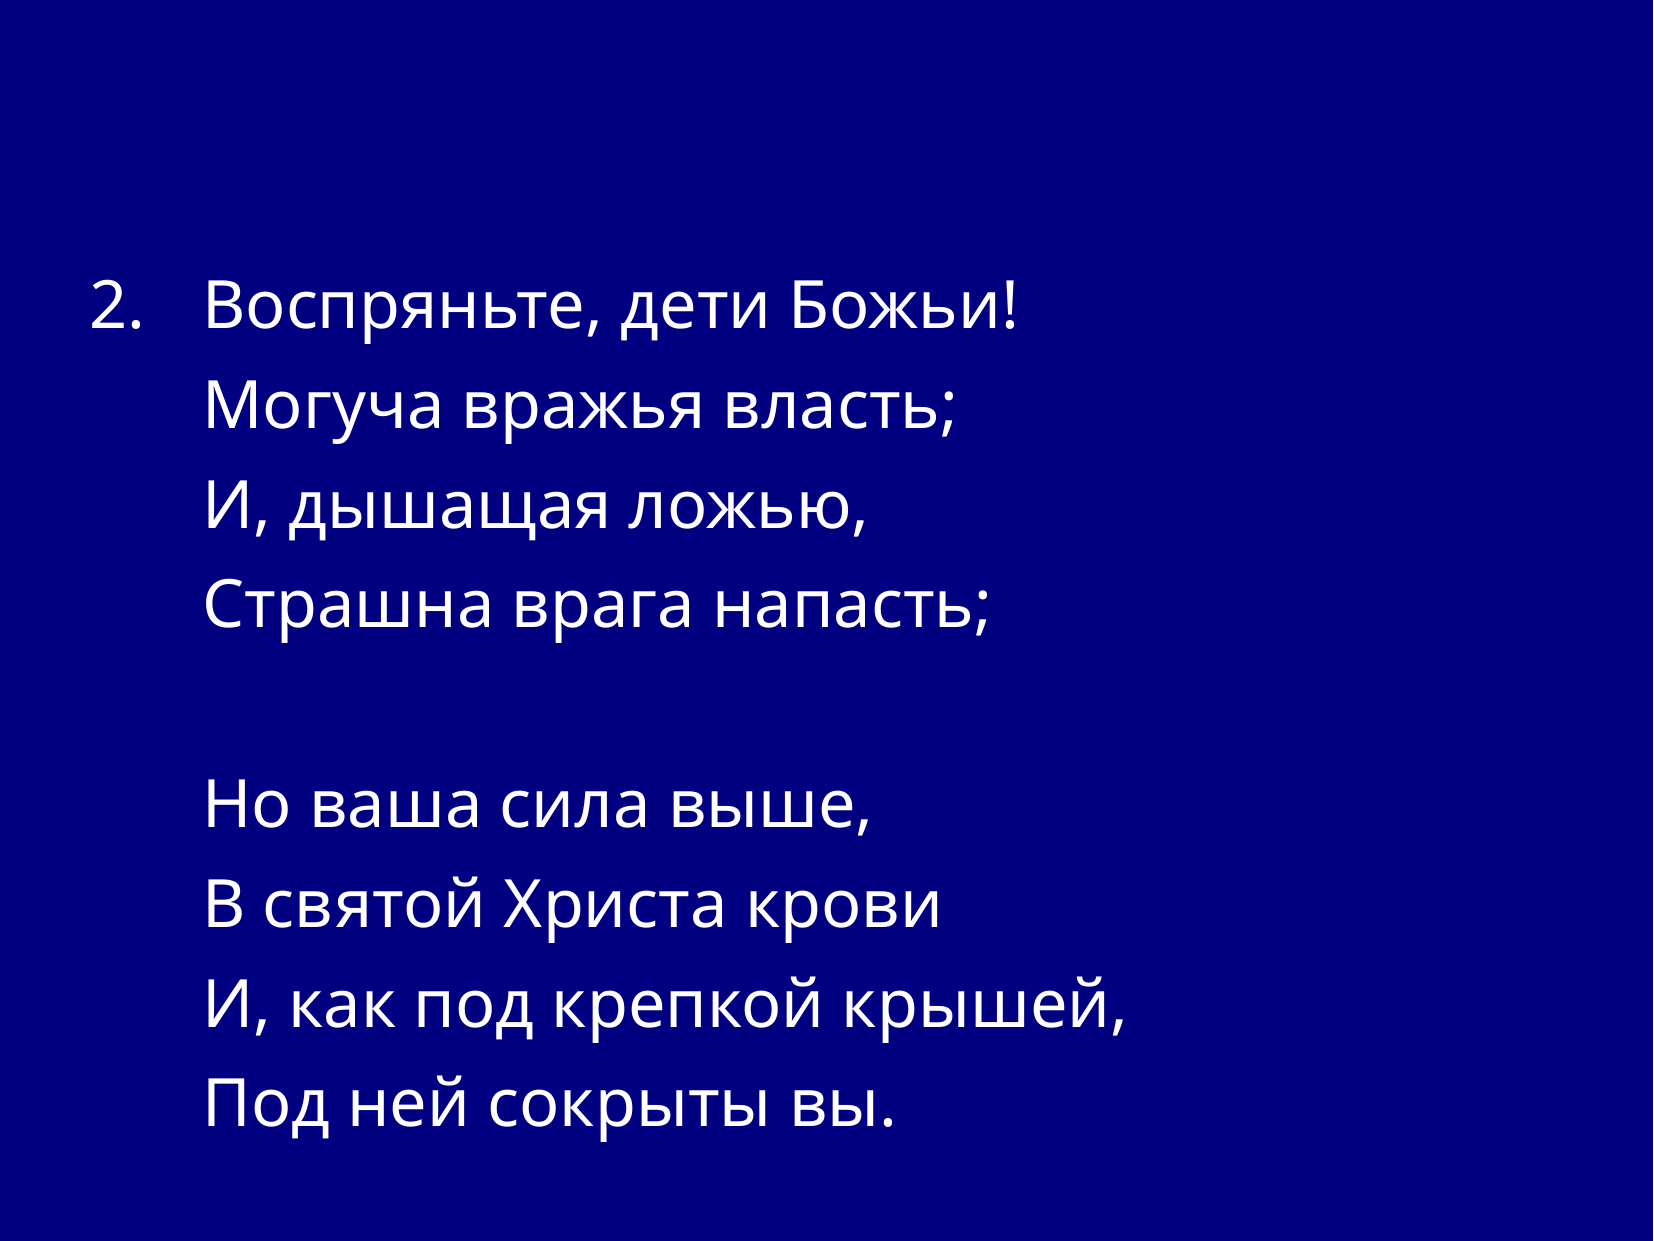

2.	Воспряньте, дети Божьи!
	Могуча вражья власть;
	И, дышащая ложью,
	Страшна врага напасть;
	Но ваша сила выше,
	В святой Христа крови
	И, как под крепкой крышей,
	Под ней сокрыты вы.